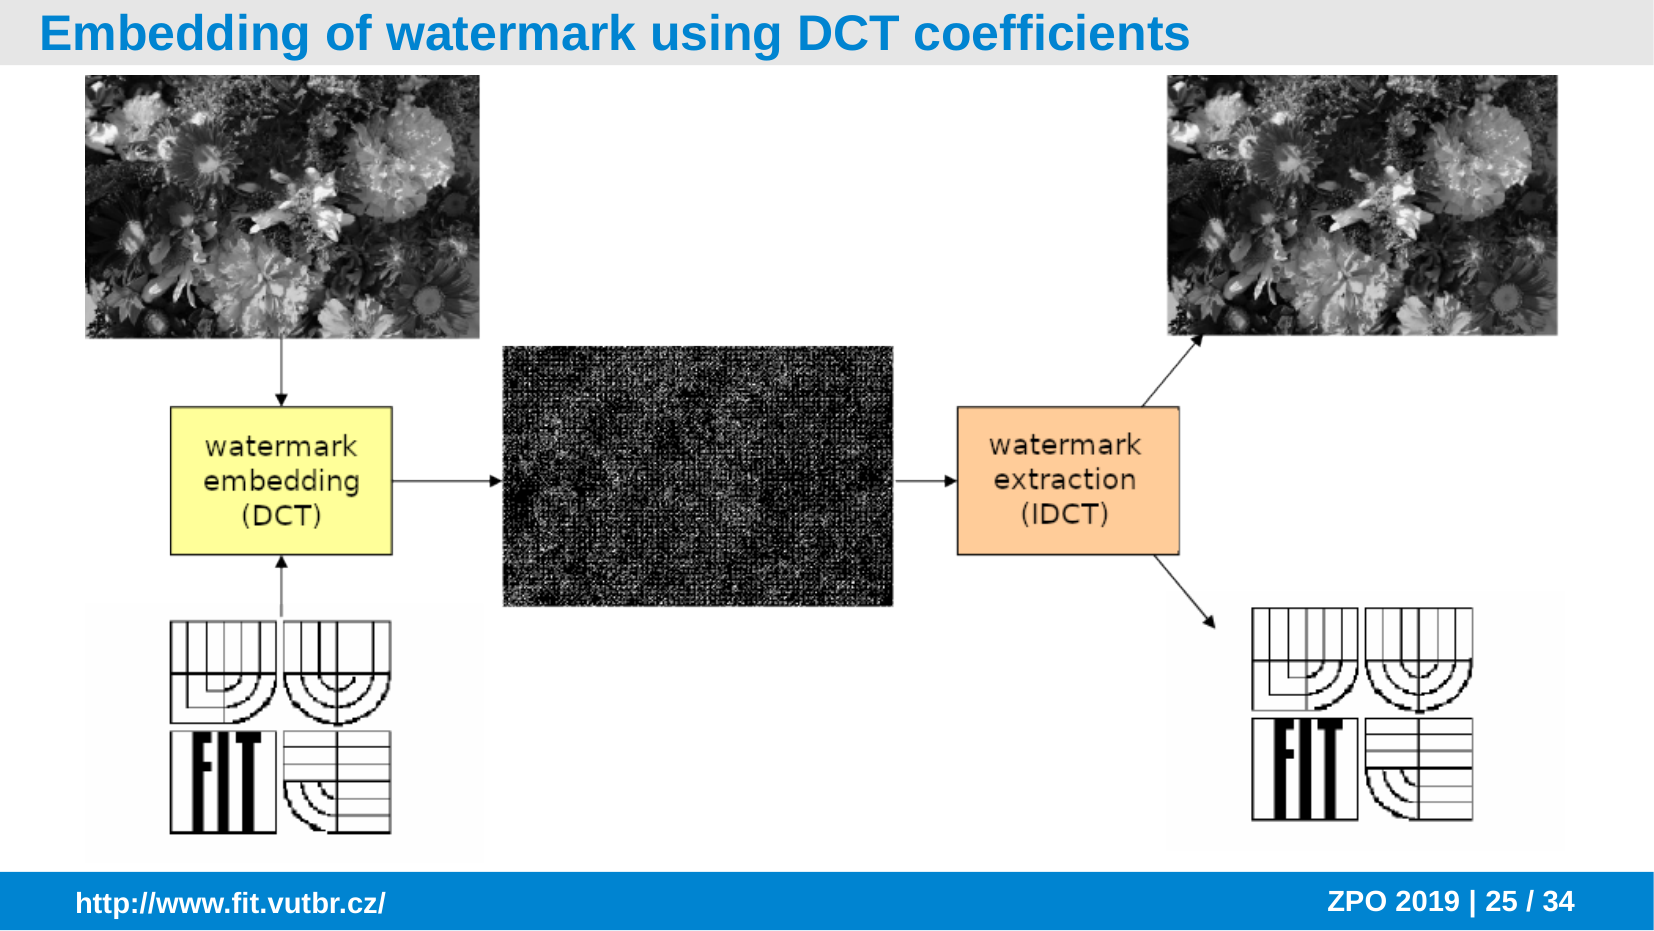

# Embedding of watermark using DCT coefficients